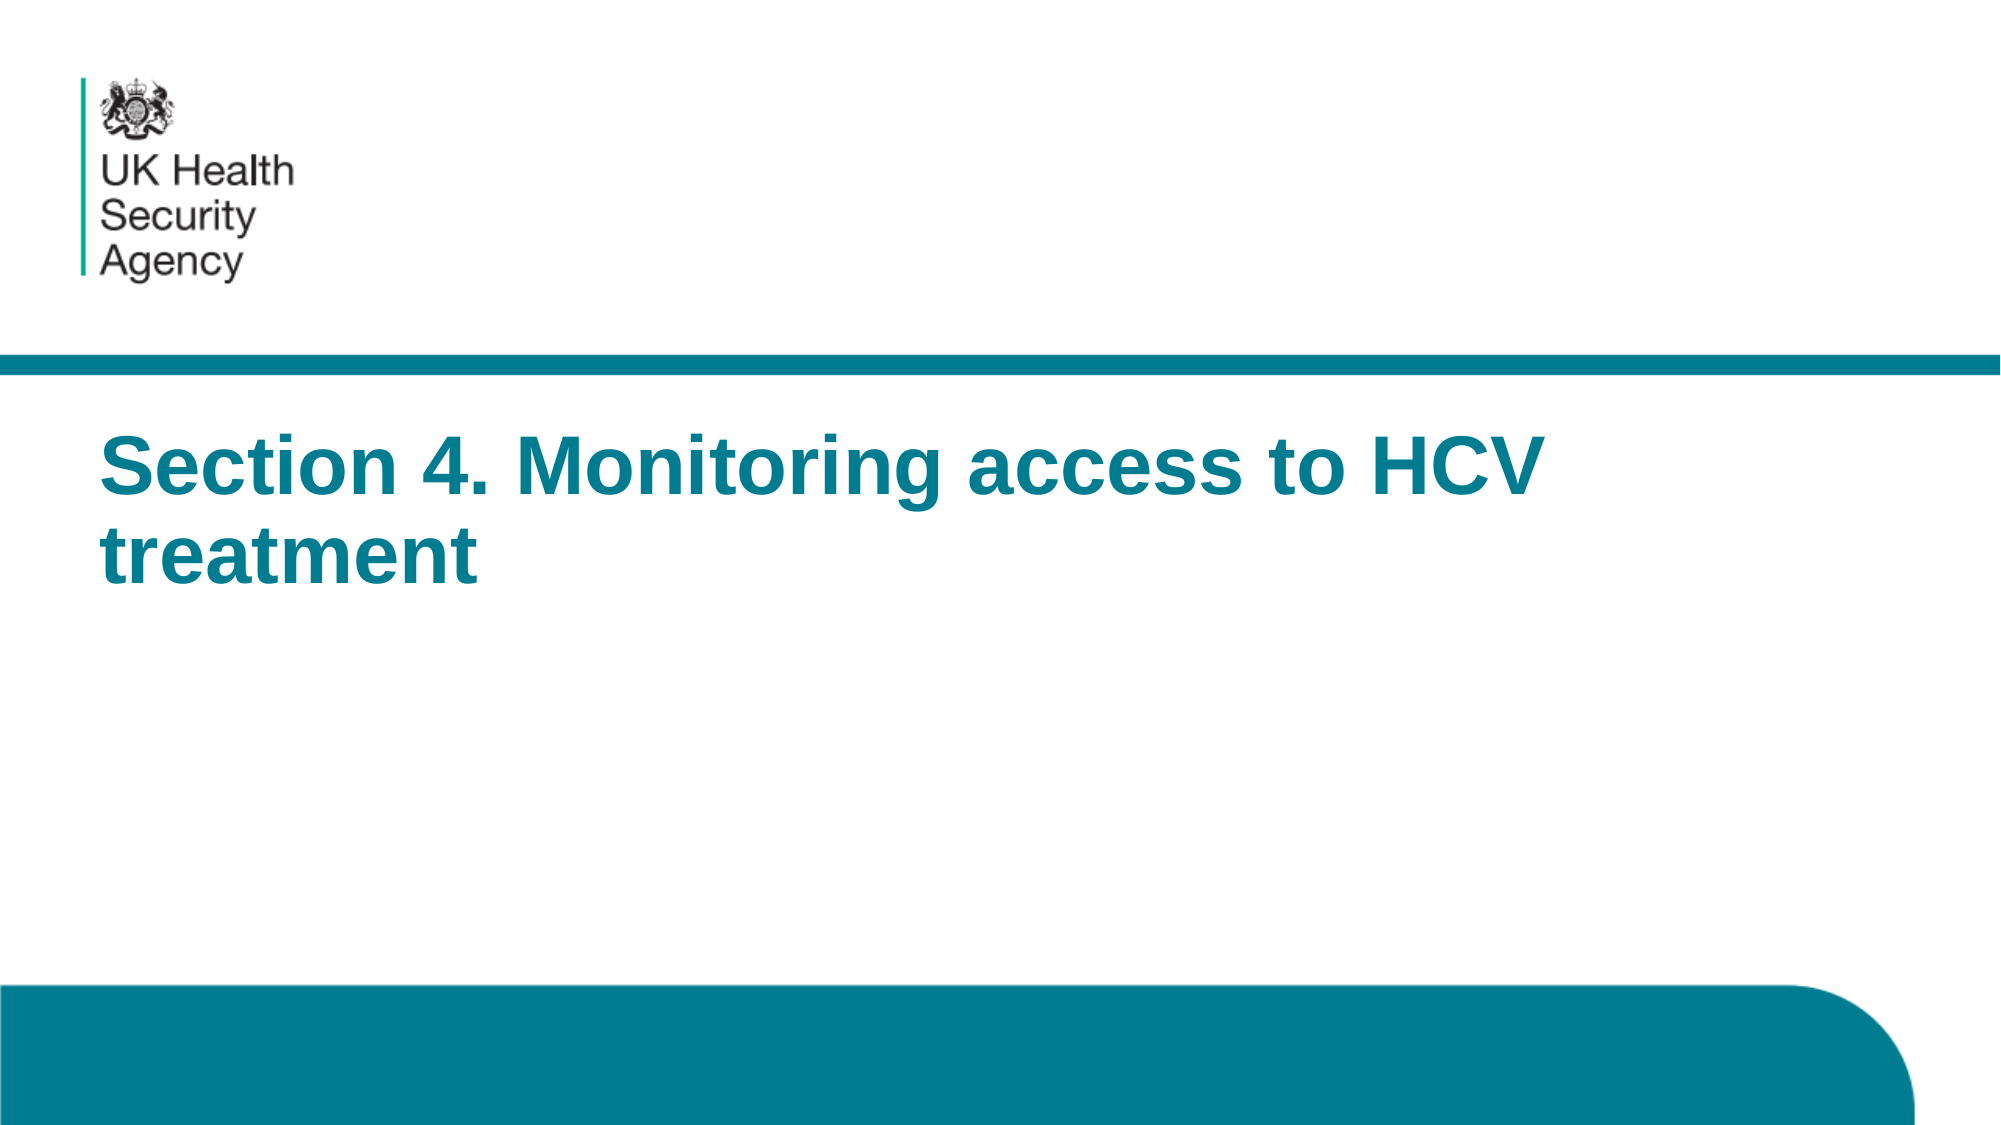

# Section 4. Monitoring access to HCV treatment